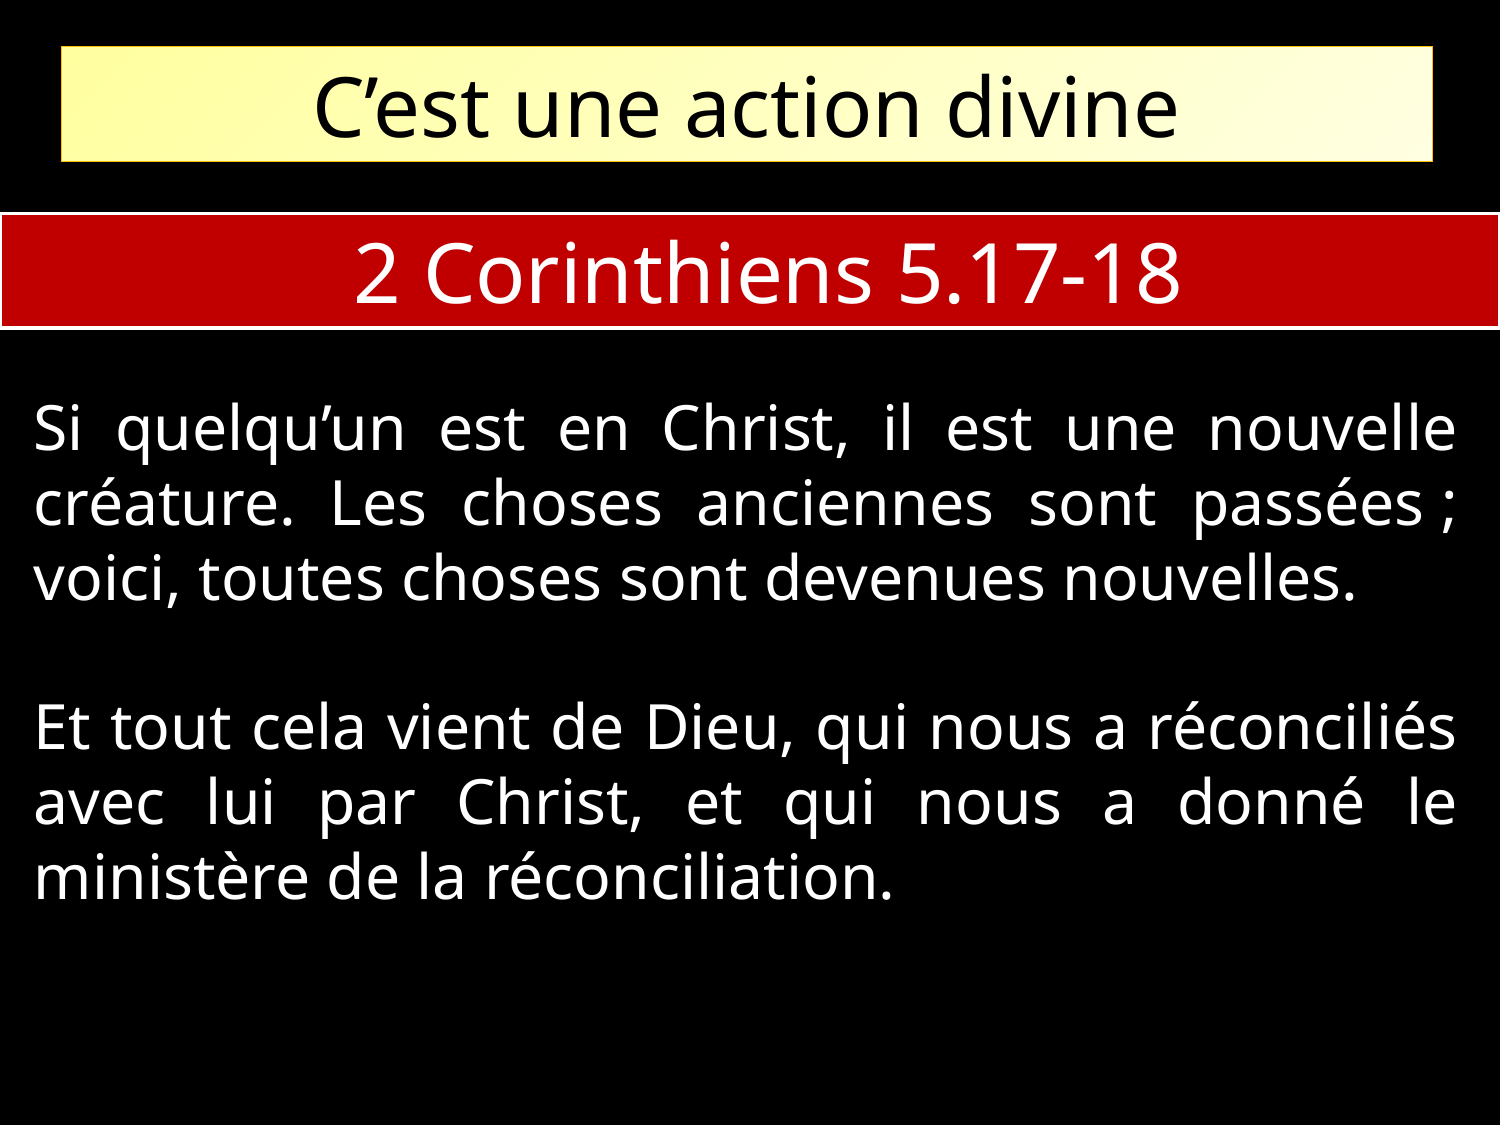

C’est une action divine
2 Corinthiens 5.17-18
Si quelqu’un est en Christ, il est une nouvelle créature. Les choses anciennes sont passées ; voici, toutes choses sont devenues nouvelles.
Et tout cela vient de Dieu, qui nous a réconciliés avec lui par Christ, et qui nous a donné le ministère de la réconciliation.